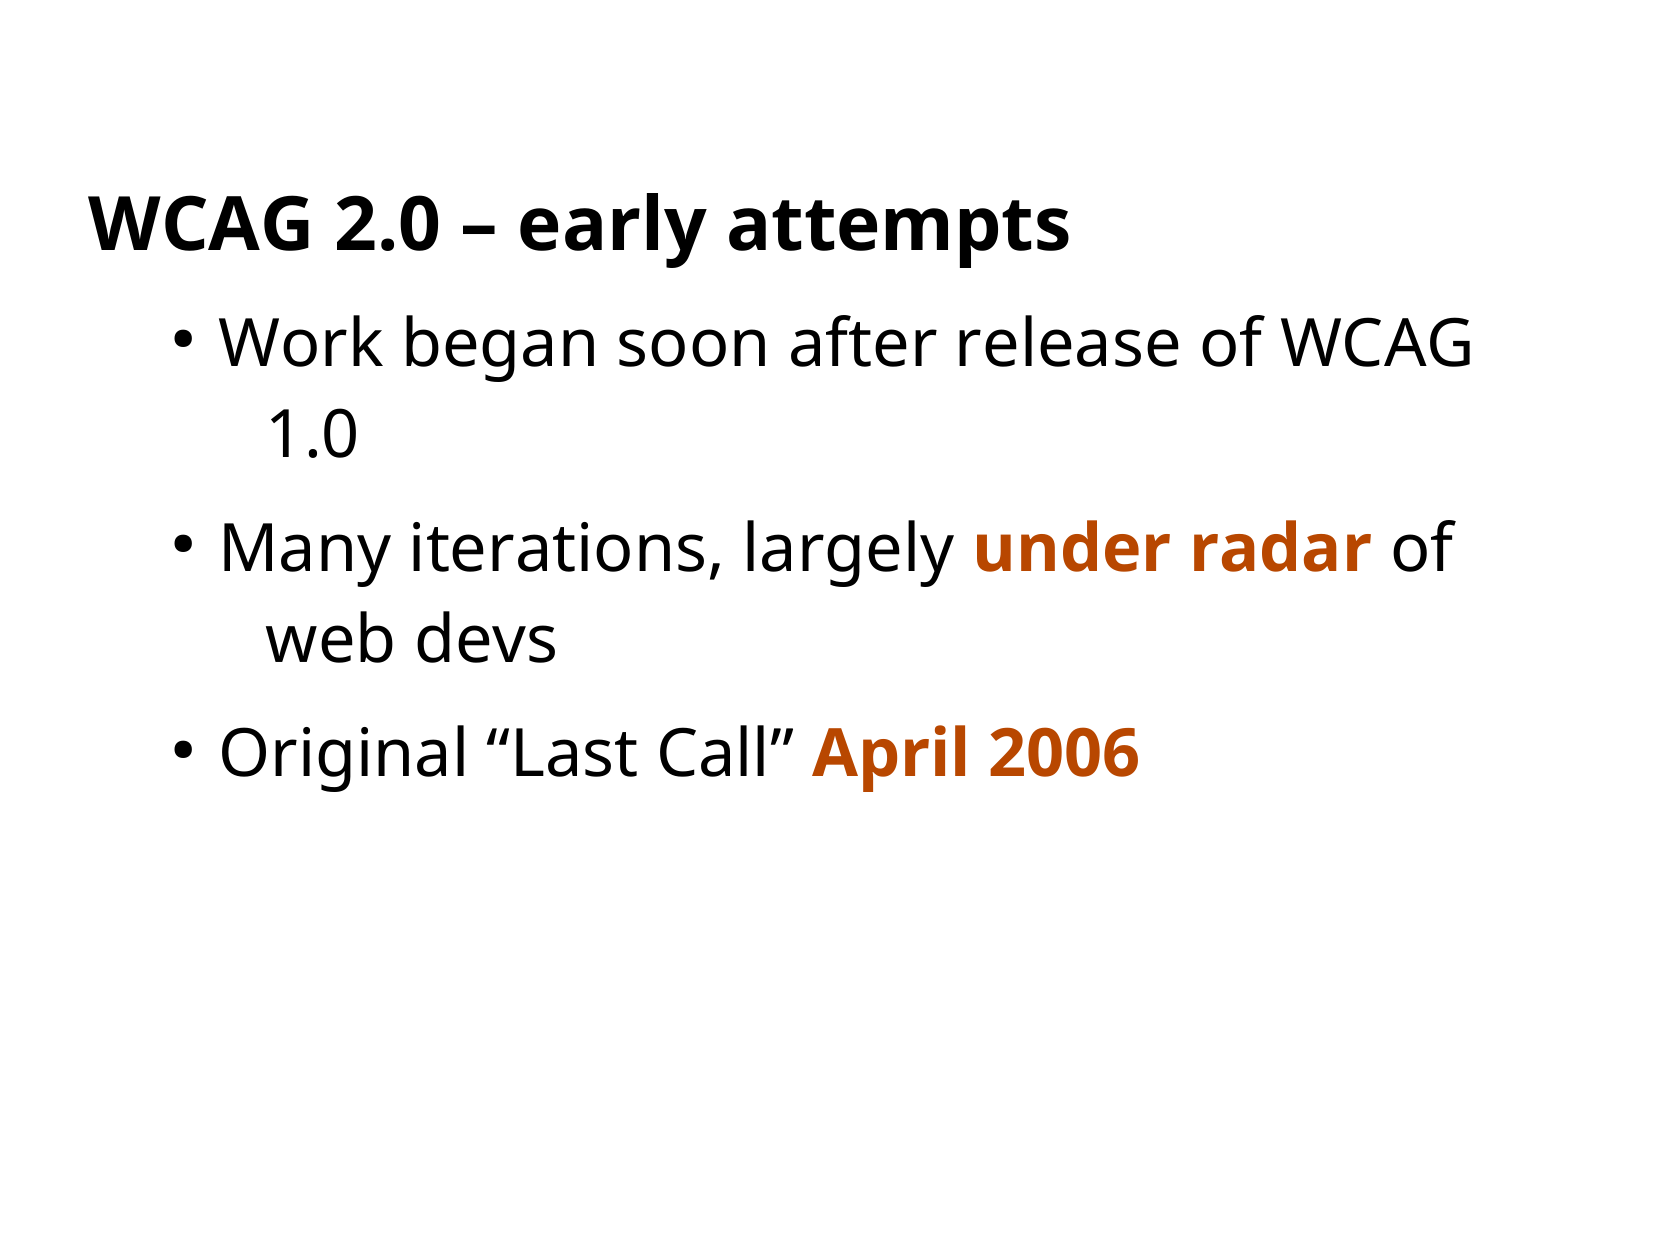

# WCAG 2.0 – early attempts
Work began soon after release of WCAG 1.0
Many iterations, largely under radar of web devs
Original “Last Call” April 2006